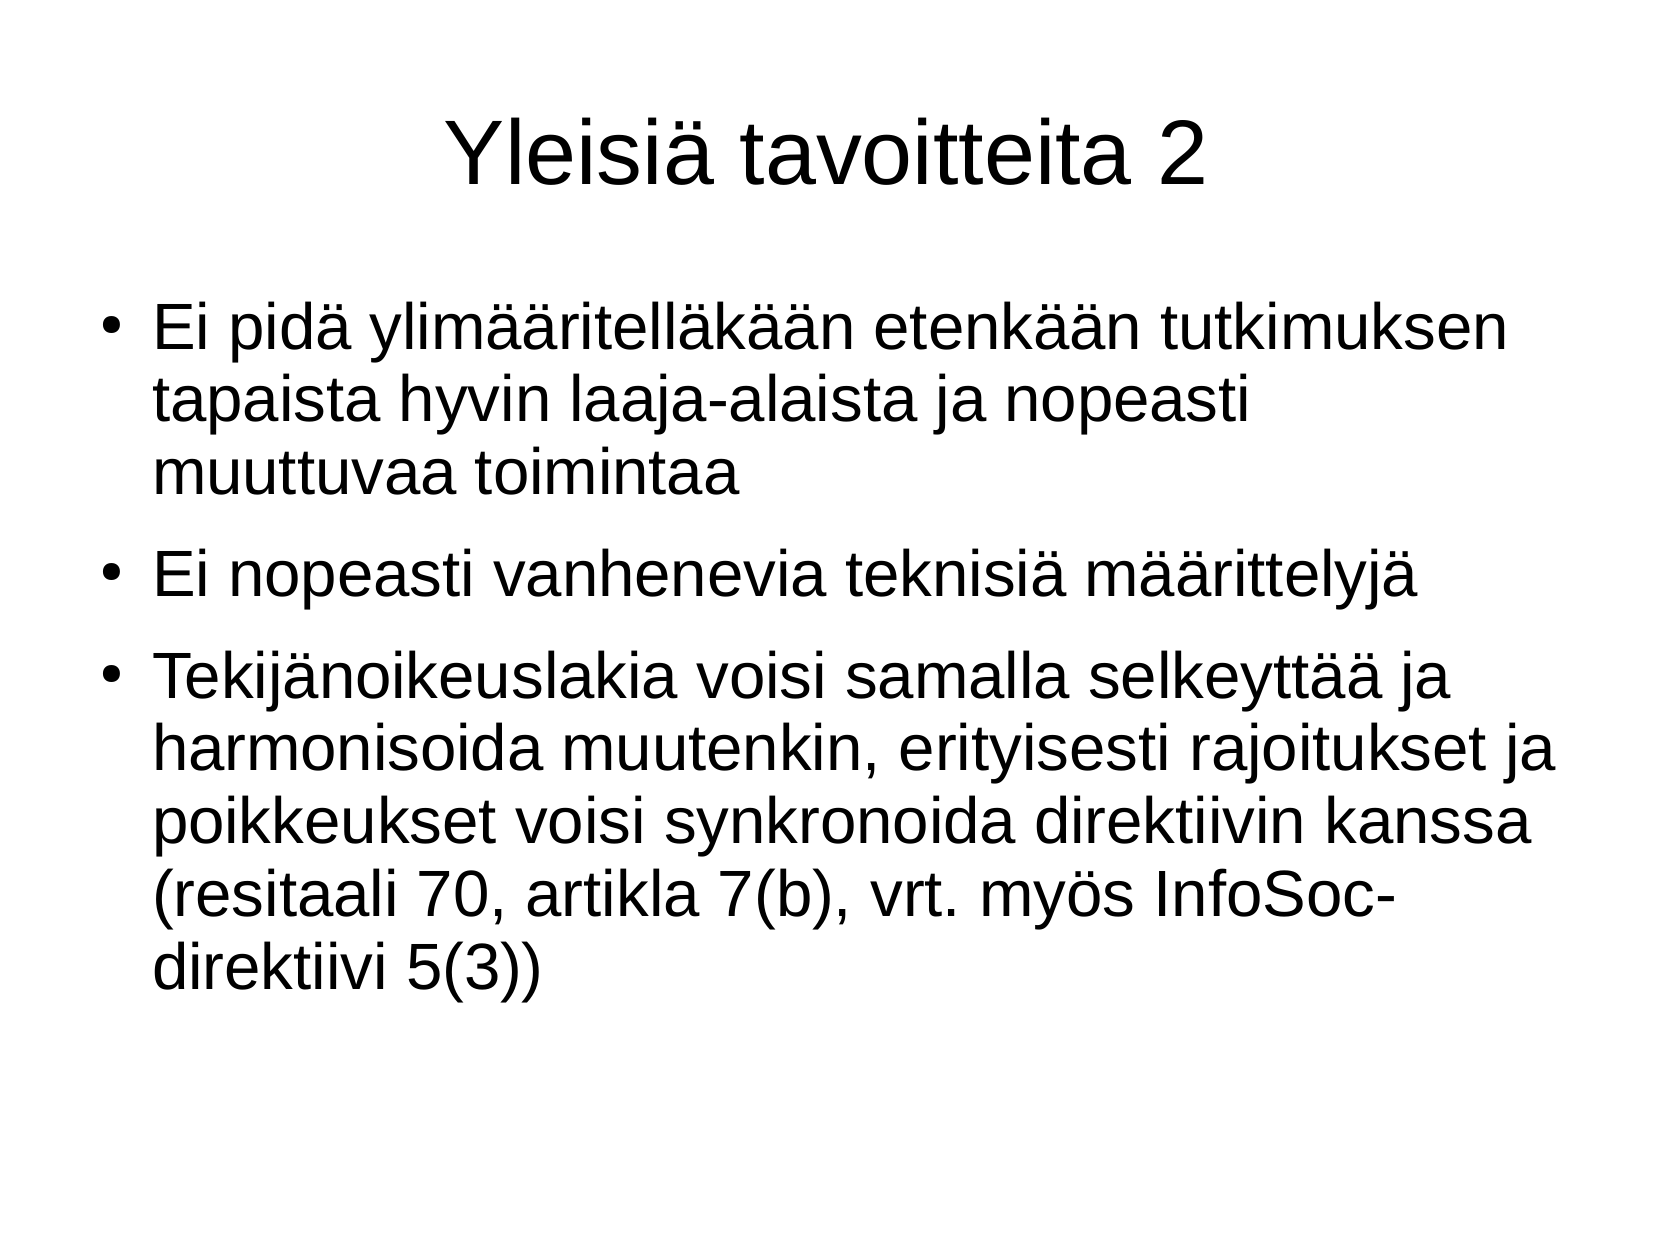

# Yleisiä tavoitteita 2
Ei pidä ylimääritelläkään etenkään tutkimuksen tapaista hyvin laaja-alaista ja nopeasti muuttuvaa toimintaa
Ei nopeasti vanhenevia teknisiä määrittelyjä
Tekijänoikeuslakia voisi samalla selkeyttää ja harmonisoida muutenkin, erityisesti rajoitukset ja poikkeukset voisi synkronoida direktiivin kanssa (resitaali 70, artikla 7(b), vrt. myös InfoSoc-direktiivi 5(3))